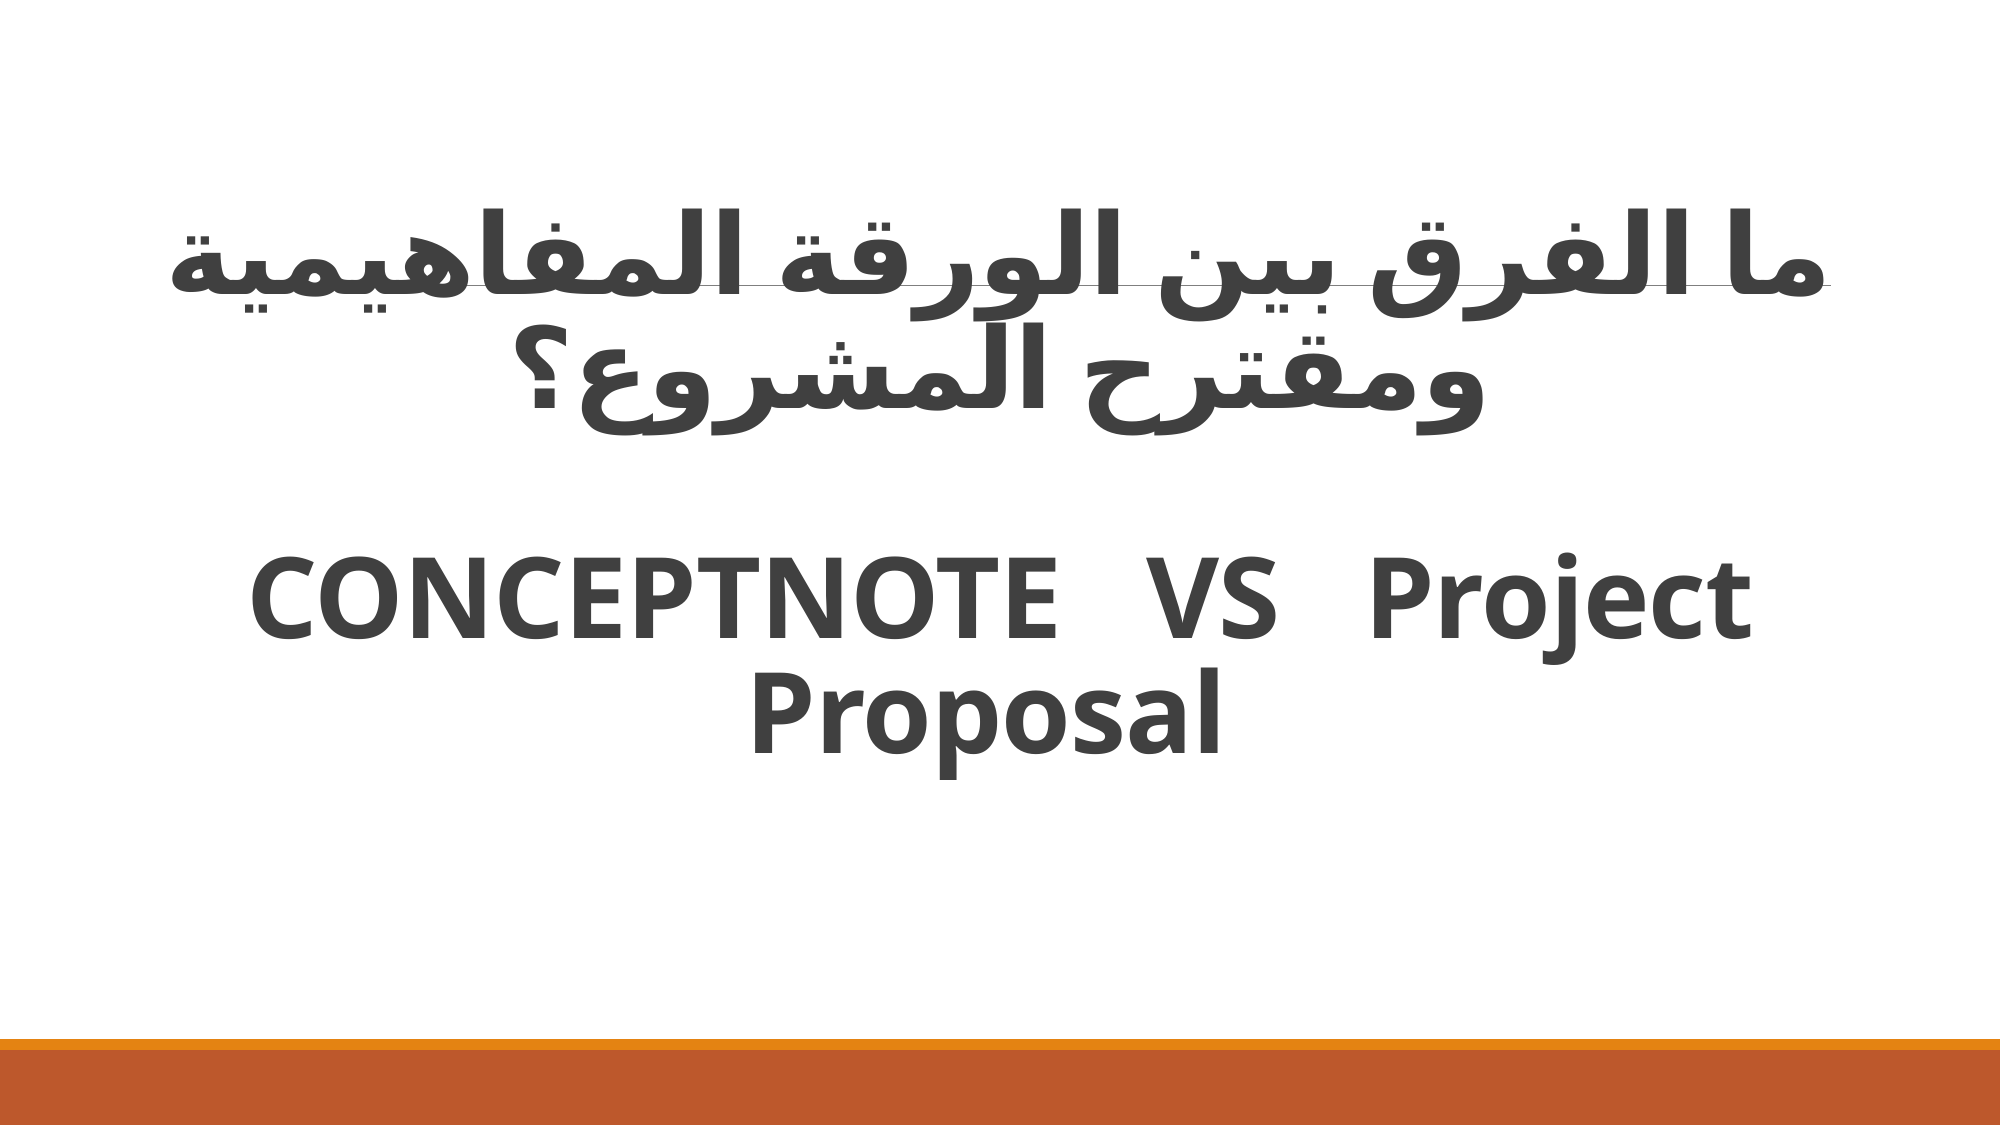

# ما الفرق بين الورقة المفاهيمية ومقترح المشروع؟ CONCEPTNOTE VS Project Proposal